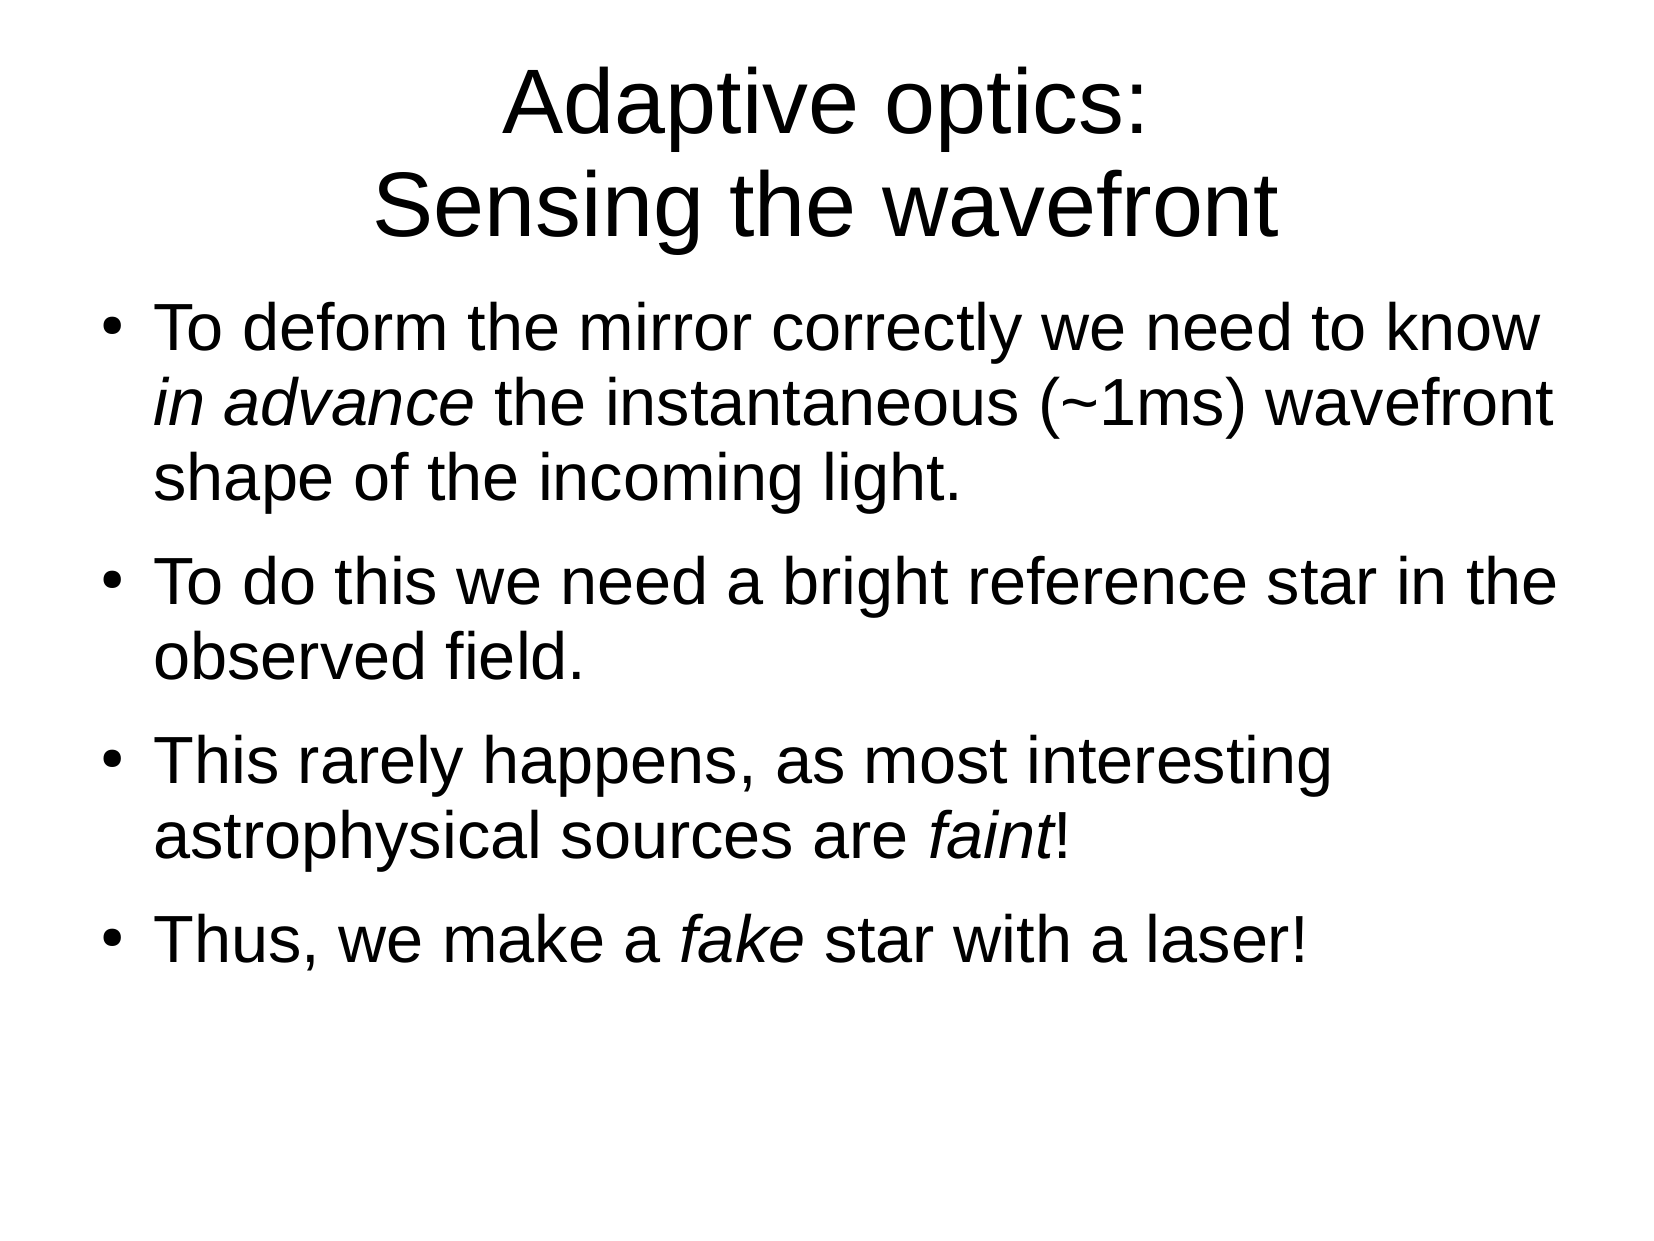

# Adaptive optics: Sensing the wavefront
To deform the mirror correctly we need to know in advance the instantaneous (~1ms) wavefront shape of the incoming light.
To do this we need a bright reference star in the observed field.
This rarely happens, as most interesting astrophysical sources are faint!
Thus, we make a fake star with a laser!